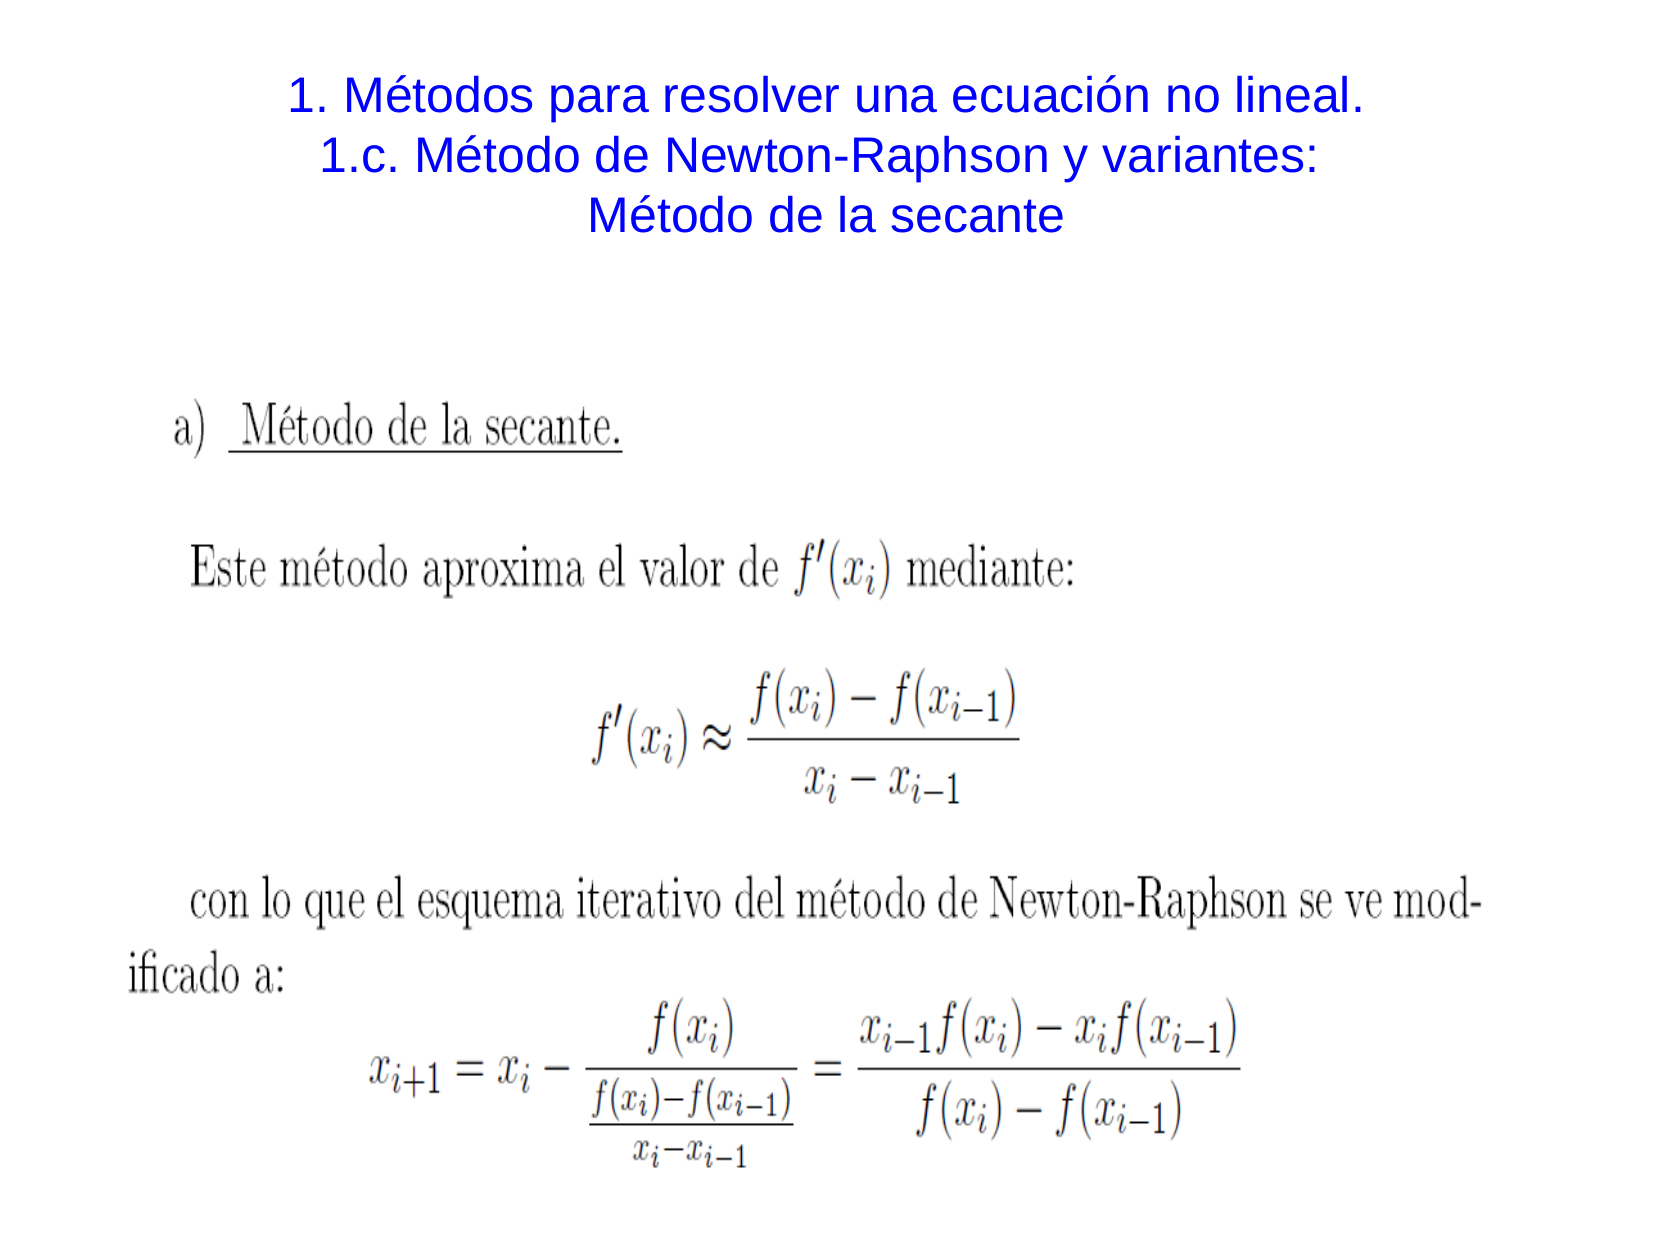

# 1. Métodos para resolver una ecuación no lineal. 1.c. Método de Newton-Raphson y variantes: Método de la secante